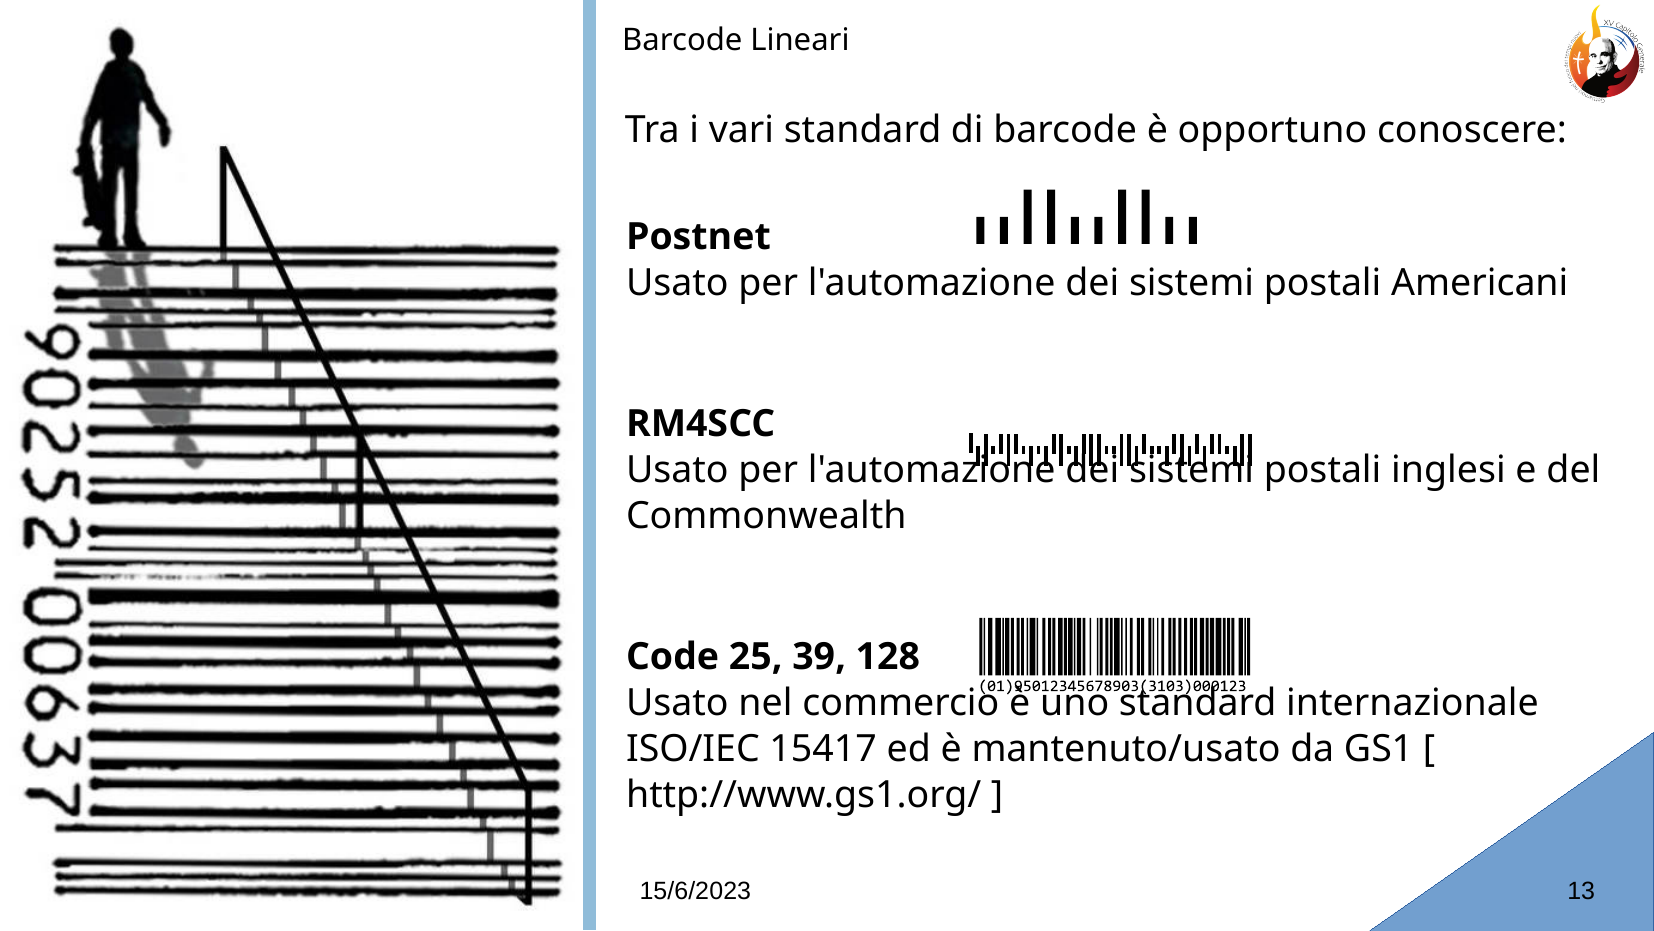

Barcode Lineari
# Tra i vari standard di barcode è opportuno conoscere:
Postnet
Usato per l'automazione dei sistemi postali Americani
RM4SCC
Usato per l'automazione dei sistemi postali inglesi e del Commonwealth
Code 25, 39, 128
Usato nel commercio è uno standard internazionale ISO/IEC 15417 ed è mantenuto/usato da GS1 [ http://www.gs1.org/ ]